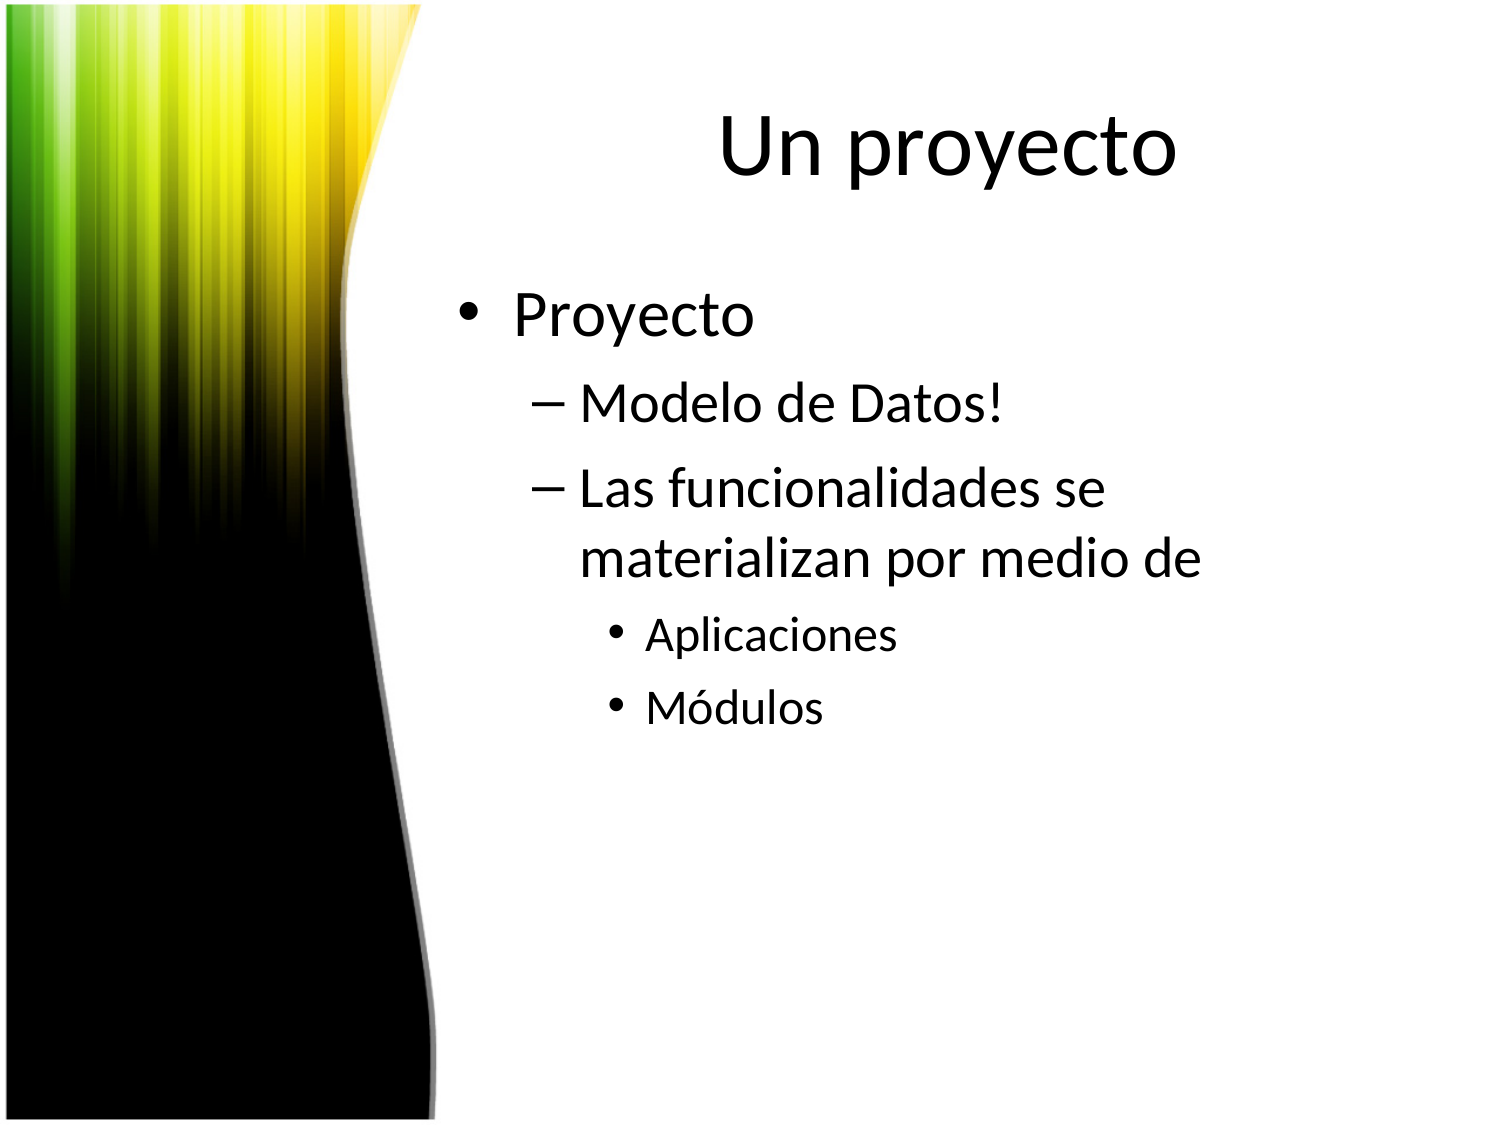

# Un proyecto
Proyecto
Modelo de Datos!
Las funcionalidades se materializan por medio de
Aplicaciones
Módulos